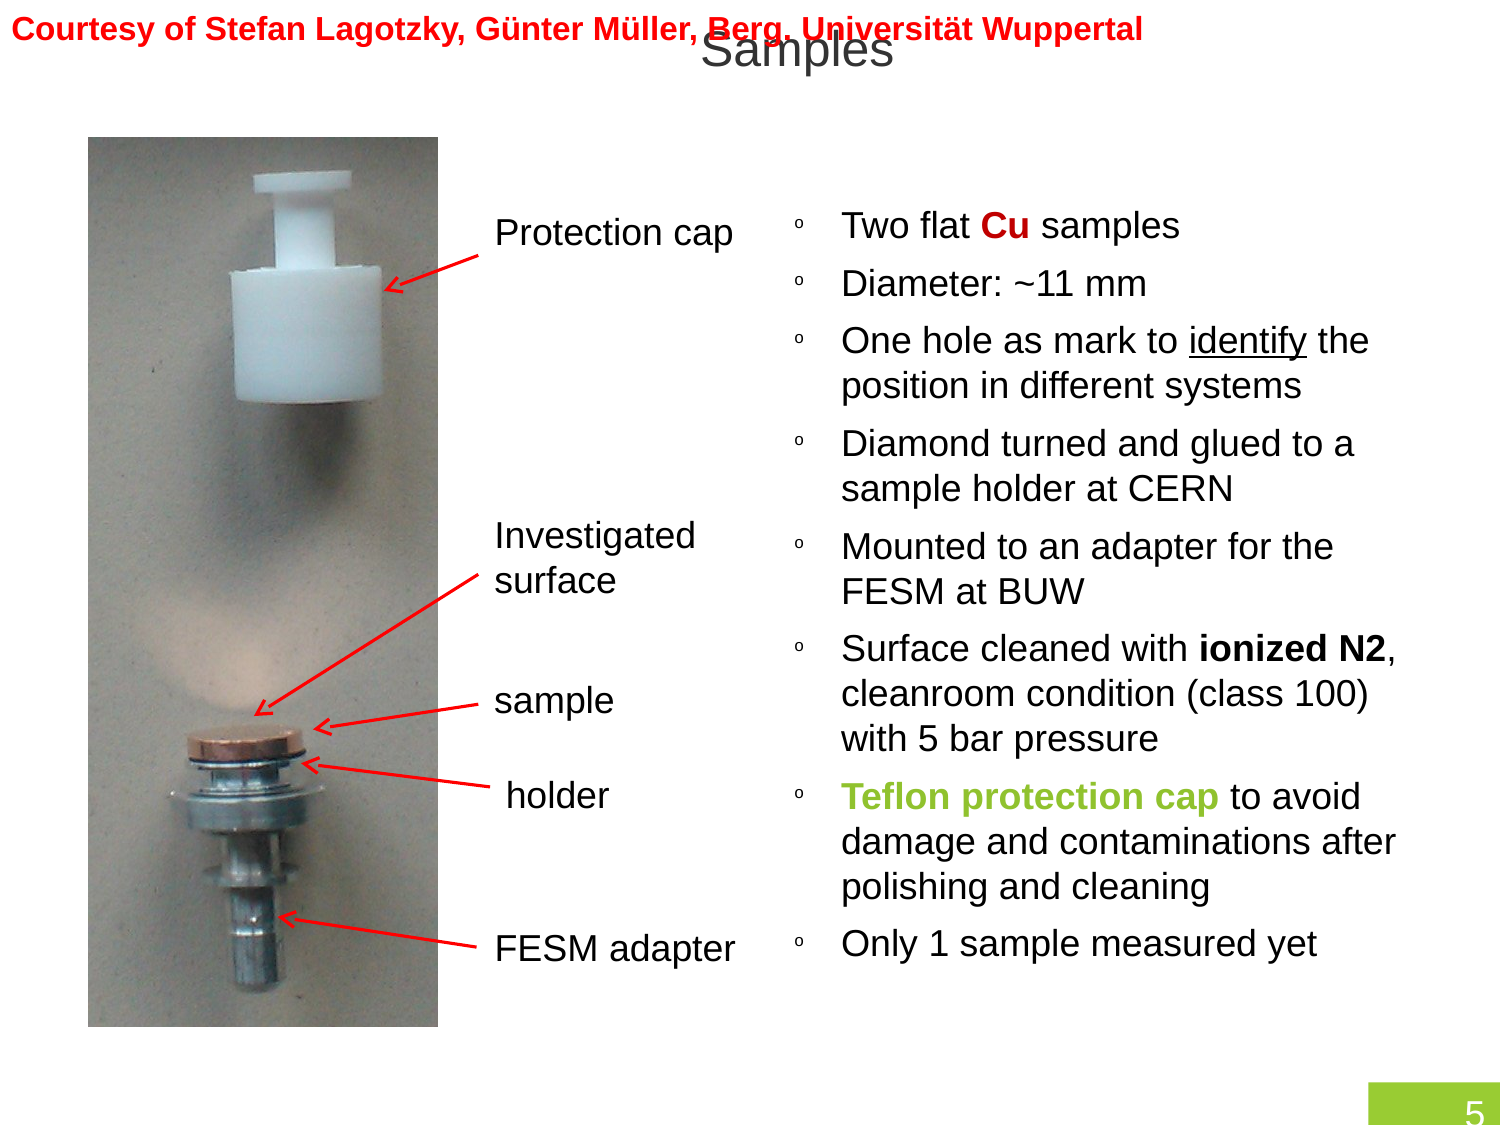

Courtesy of Stefan Lagotzky, Günter Müller, Berg. Universität Wuppertal
Samples
Two flat Cu samples
Diameter: ~11 mm
One hole as mark to identify the position in different systems
Diamond turned and glued to a sample holder at CERN
Mounted to an adapter for the FESM at BUW
Surface cleaned with ionized N2, cleanroom condition (class 100) with 5 bar pressure
Teflon protection cap to avoid damage and contaminations after polishing and cleaning
Only 1 sample measured yet
Protection cap
Investigated
surface
sample
holder
FESM adapter